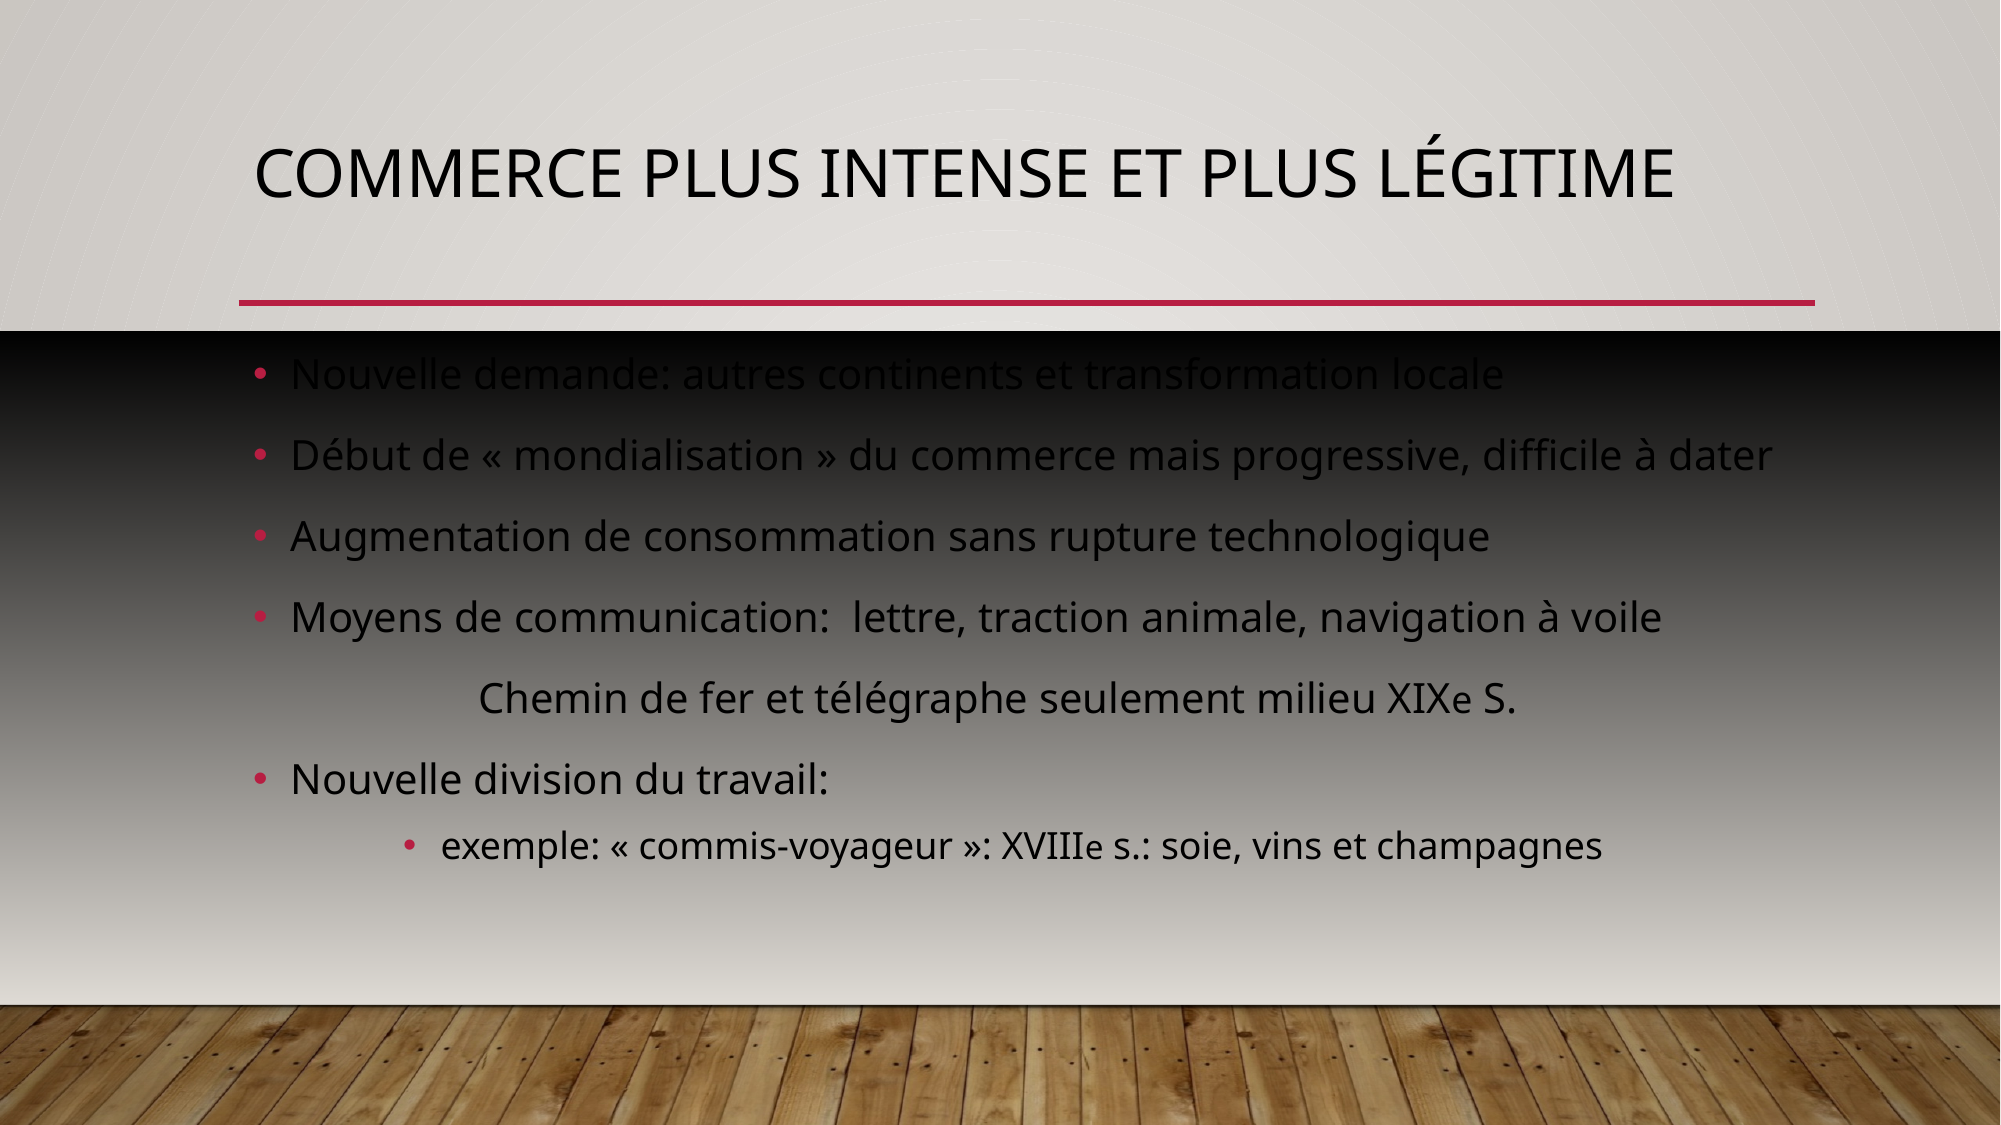

# Commerce plus intense et plus légitime
Nouvelle demande: autres continents et transformation locale
Début de « mondialisation » du commerce mais progressive, difficile à dater
Augmentation de consommation sans rupture technologique
Moyens de communication: lettre, traction animale, navigation à voile
			Chemin de fer et télégraphe seulement milieu XIXe S.
Nouvelle division du travail:
exemple: « commis-voyageur »: XVIIIe s.: soie, vins et champagnes